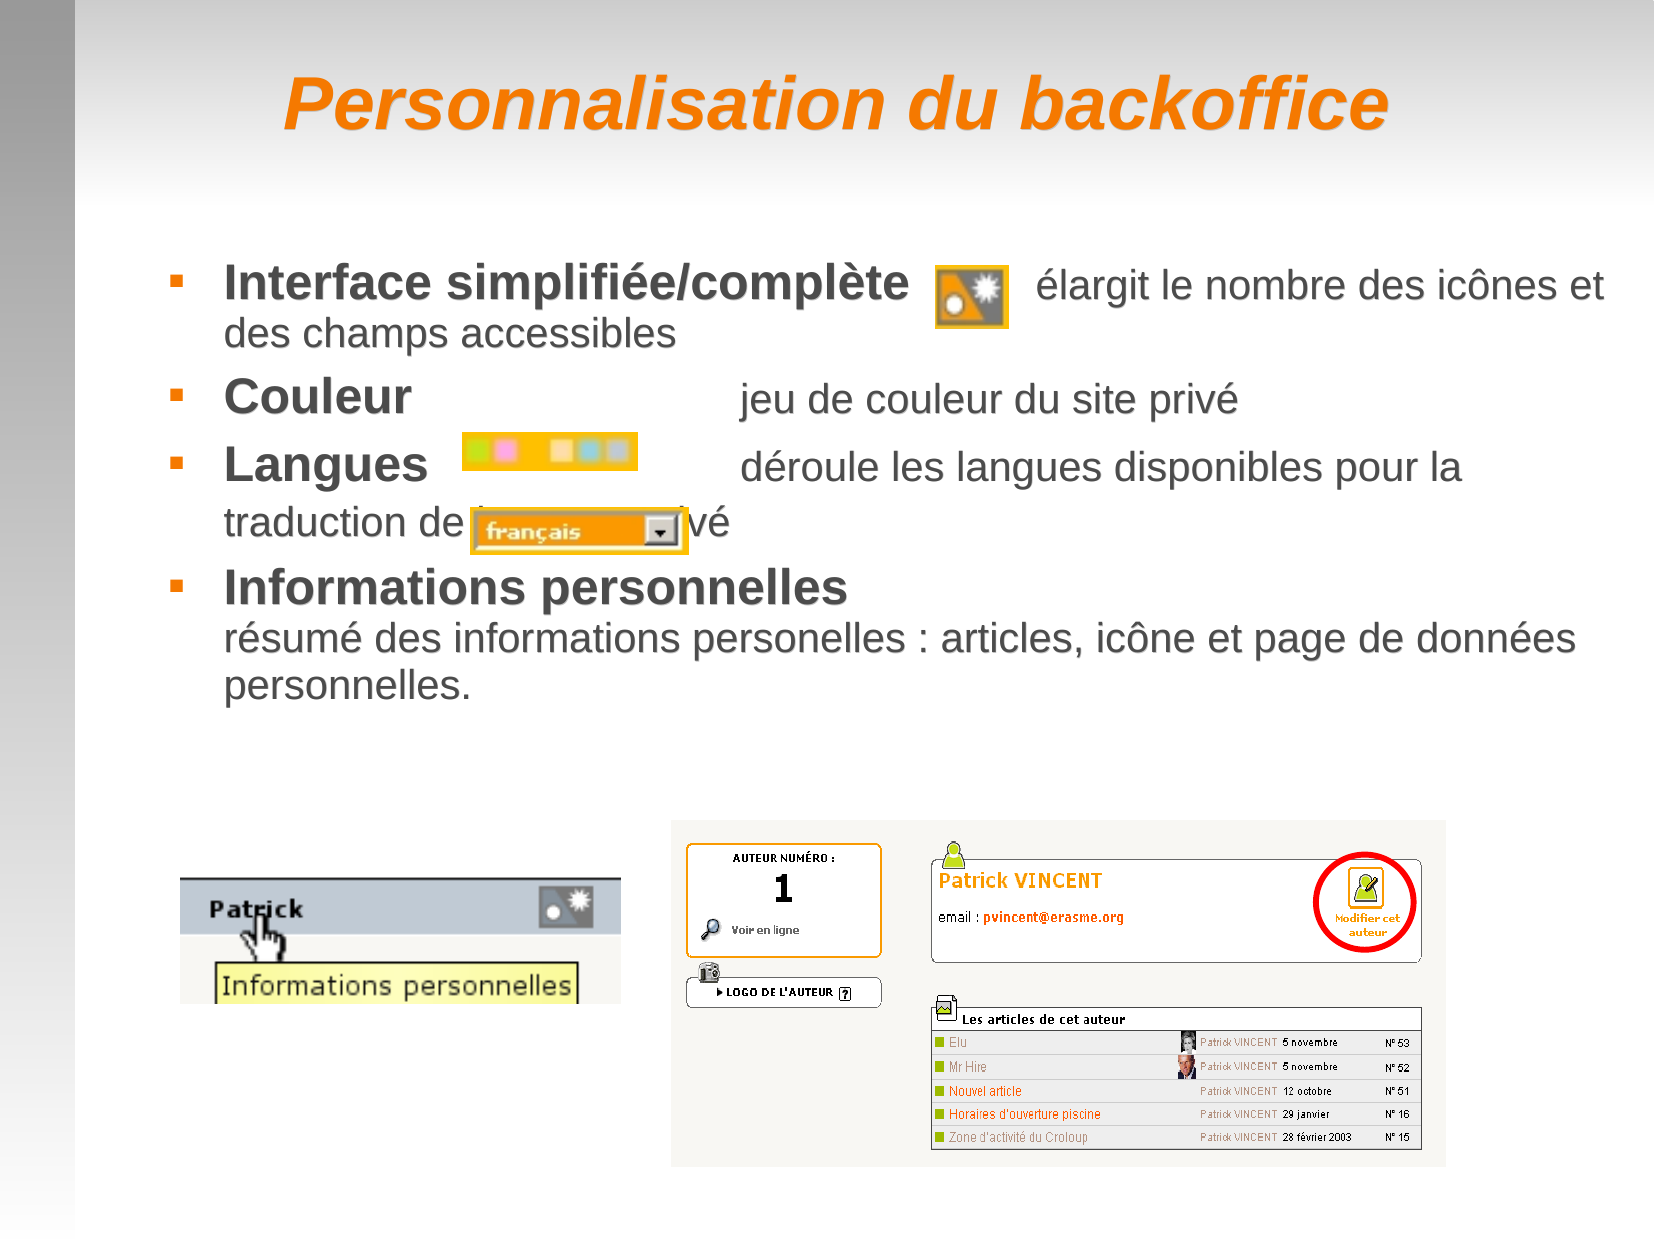

# Personnalisation du backoffice
Interface simplifiée/complète 		élargit le nombre des icônes et des champs accessibles
Couleur 					jeu de couleur du site privé
Langues 					déroule les langues disponibles pour la traduction de l'espace privé
Informations personnelles										résumé des informations personelles : articles, icône et page de données personnelles.